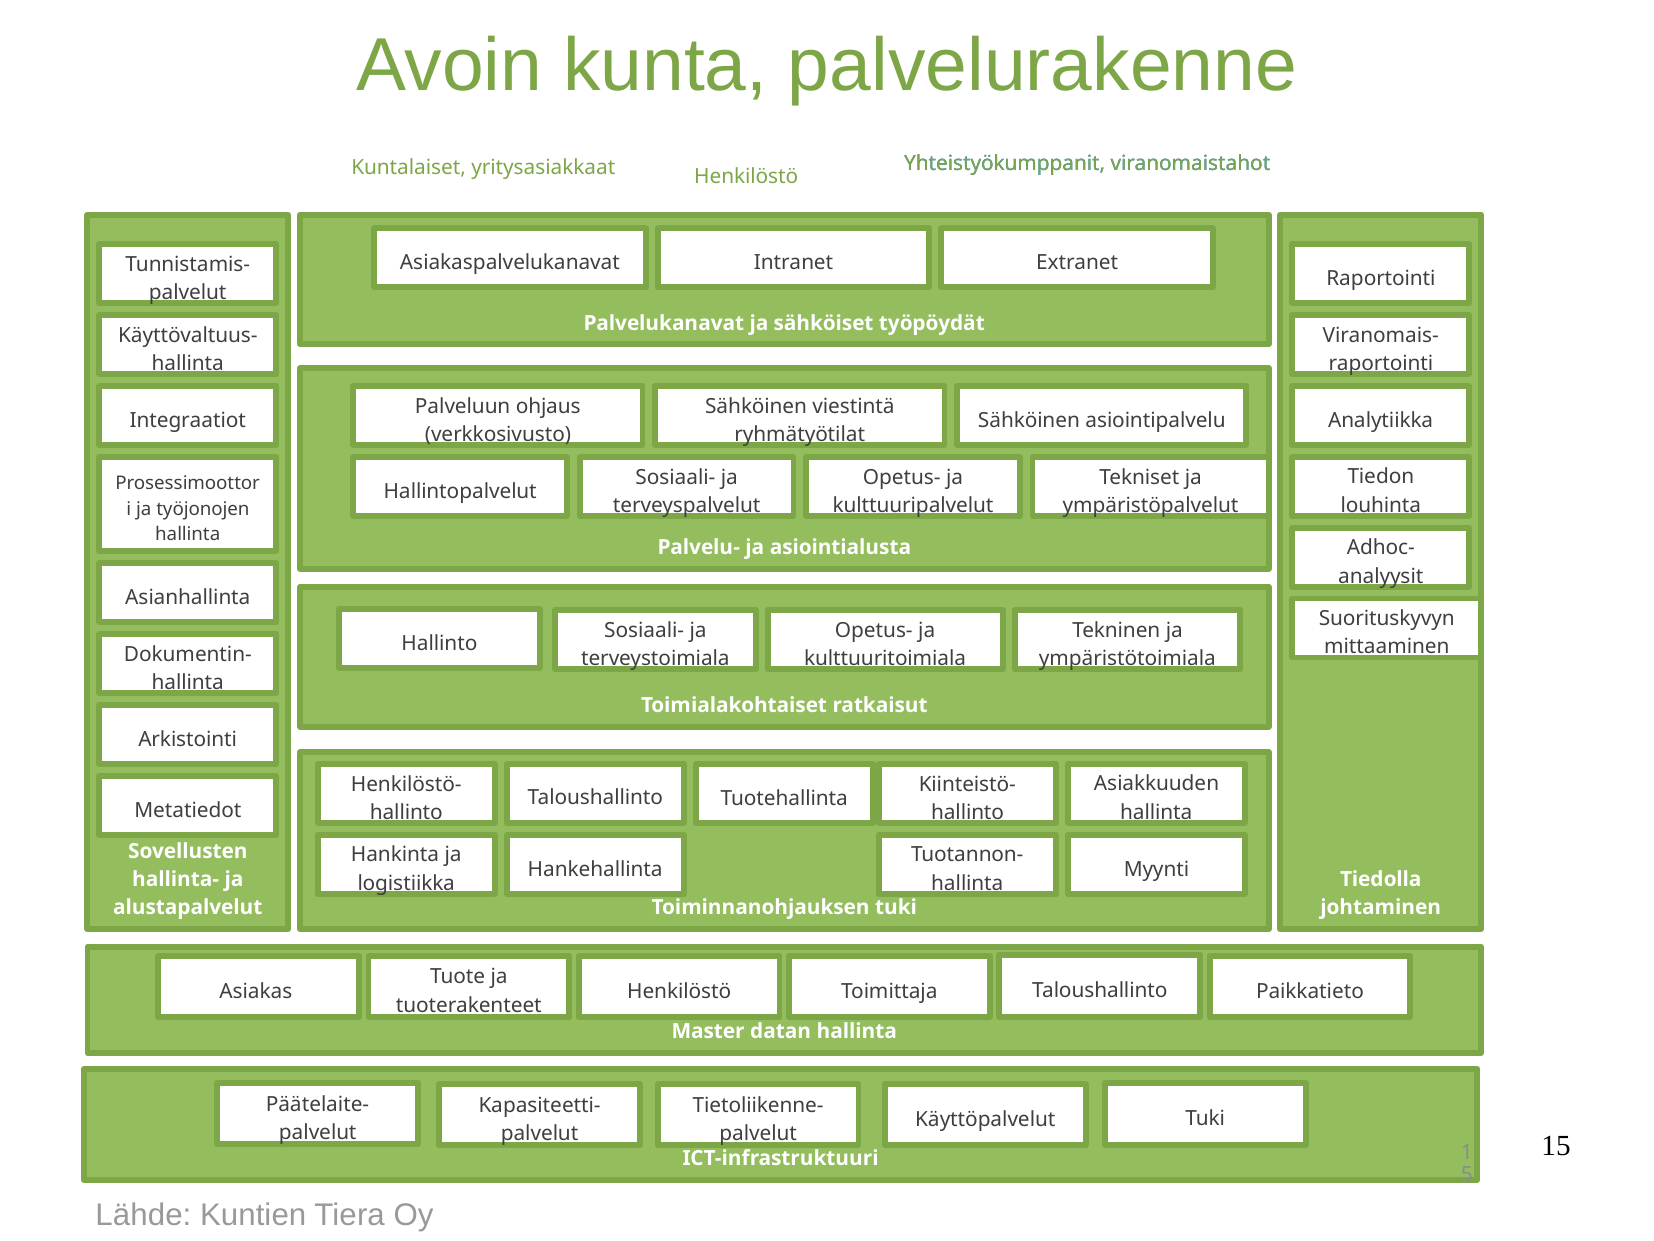

# Avoin kunta, palvelurakenne
Yhteistyökumppanit, viranomaistahot
Yhteistyökumppanit, viranomaistahot
Kuntalaiset, yritysasiakkaat
Henkilöstö
Sovellusten hallinta- ja alustapalvelut
Palvelukanavat ja sähköiset työpöydät
Tiedolla johtaminen
Asiakaspalvelukanavat
Intranet
Extranet
Tunnistamis-palvelut
Raportointi
Käyttövaltuus-hallinta
Viranomais-raportointi
Palvelu- ja asiointialusta
Integraatiot
Analytiikka
Palveluun ohjaus (verkkosivusto)
Sähköinen viestintä ryhmätyötilat
Sähköinen asiointipalvelu
Prosessimoottori ja työjonojen hallinta
Tiedon louhinta
Sosiaali- ja terveyspalvelut
Tekniset ja ympäristöpalvelut
Hallintopalvelut
Opetus- ja kulttuuripalvelut
Adhoc-
analyysit
Asianhallinta
Toimialakohtaiset ratkaisut
Suorituskyvyn mittaaminen
Hallinto
Sosiaali- ja terveystoimiala
Opetus- ja kulttuuritoimiala
Tekninen ja ympäristötoimiala
Dokumentin-hallinta
Arkistointi
Toiminnanohjauksen tuki
Taloushallinto
Asiakkuuden hallinta
Henkilöstö-hallinto
Tuotehallinta
Kiinteistö- hallinto
Metatiedot
Hankinta ja logistiikka
Myynti
Hankehallinta
Tuotannon-hallinta
Master datan hallinta
Taloushallinto
Asiakas
Tuote ja tuoterakenteet
Henkilöstö
Toimittaja
Paikkatieto
ICT-infrastruktuuri
Päätelaite-
palvelut
Tuki
Kapasiteetti-palvelut
Tietoliikenne-palvelut
Käyttöpalvelut
COSS ry 2014
15
Lähde: Kuntien Tiera Oy